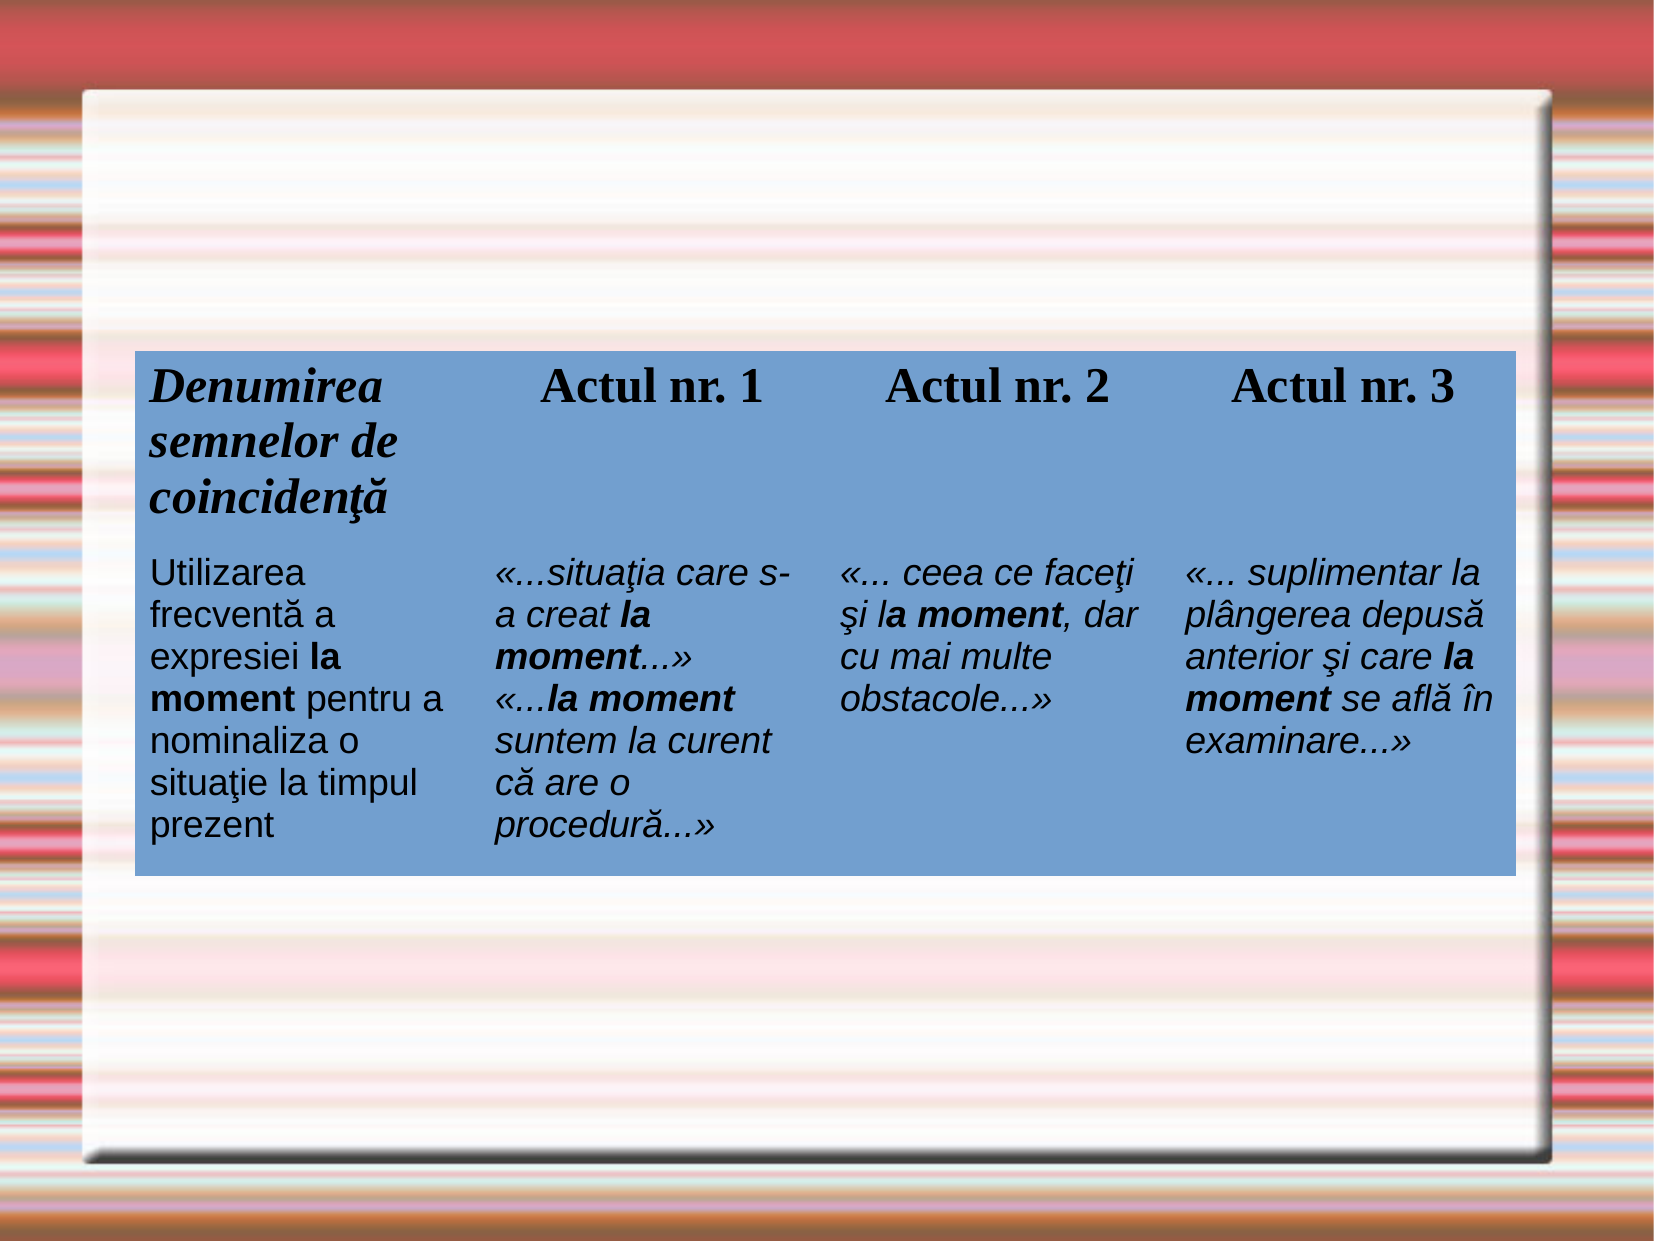

#
| Denumirea semnelor de coincidenţă | Actul nr. 1 | Actul nr. 2 | Actul nr. 3 |
| --- | --- | --- | --- |
| Utilizarea frecventă a expresiei la moment pentru a nominaliza o situaţie la timpul prezent | «...situaţia care s-a creat la moment...» «...la moment suntem la curent că are o procedură...» | «... ceea ce faceţi şi la moment, dar cu mai multe obstacole...» | «... suplimentar la plângerea depusă anterior şi care la moment se află în examinare...» |